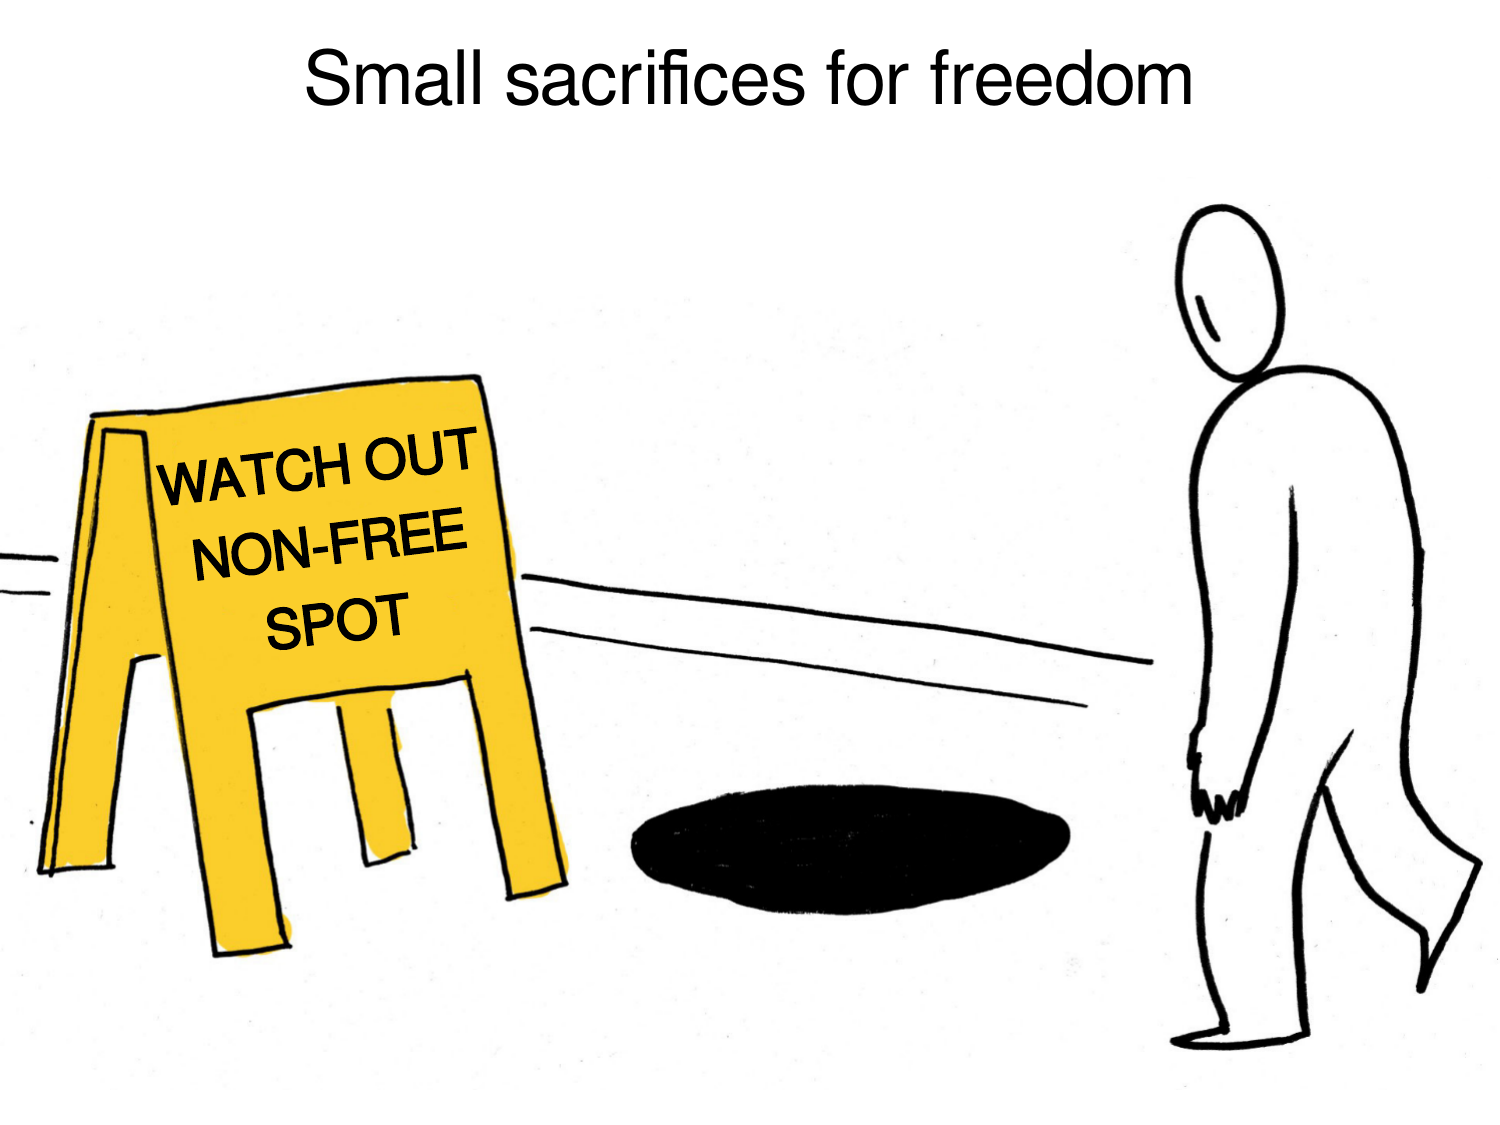

Small sacrifices for freedom
WATCH OUT NON-FREE SPOT